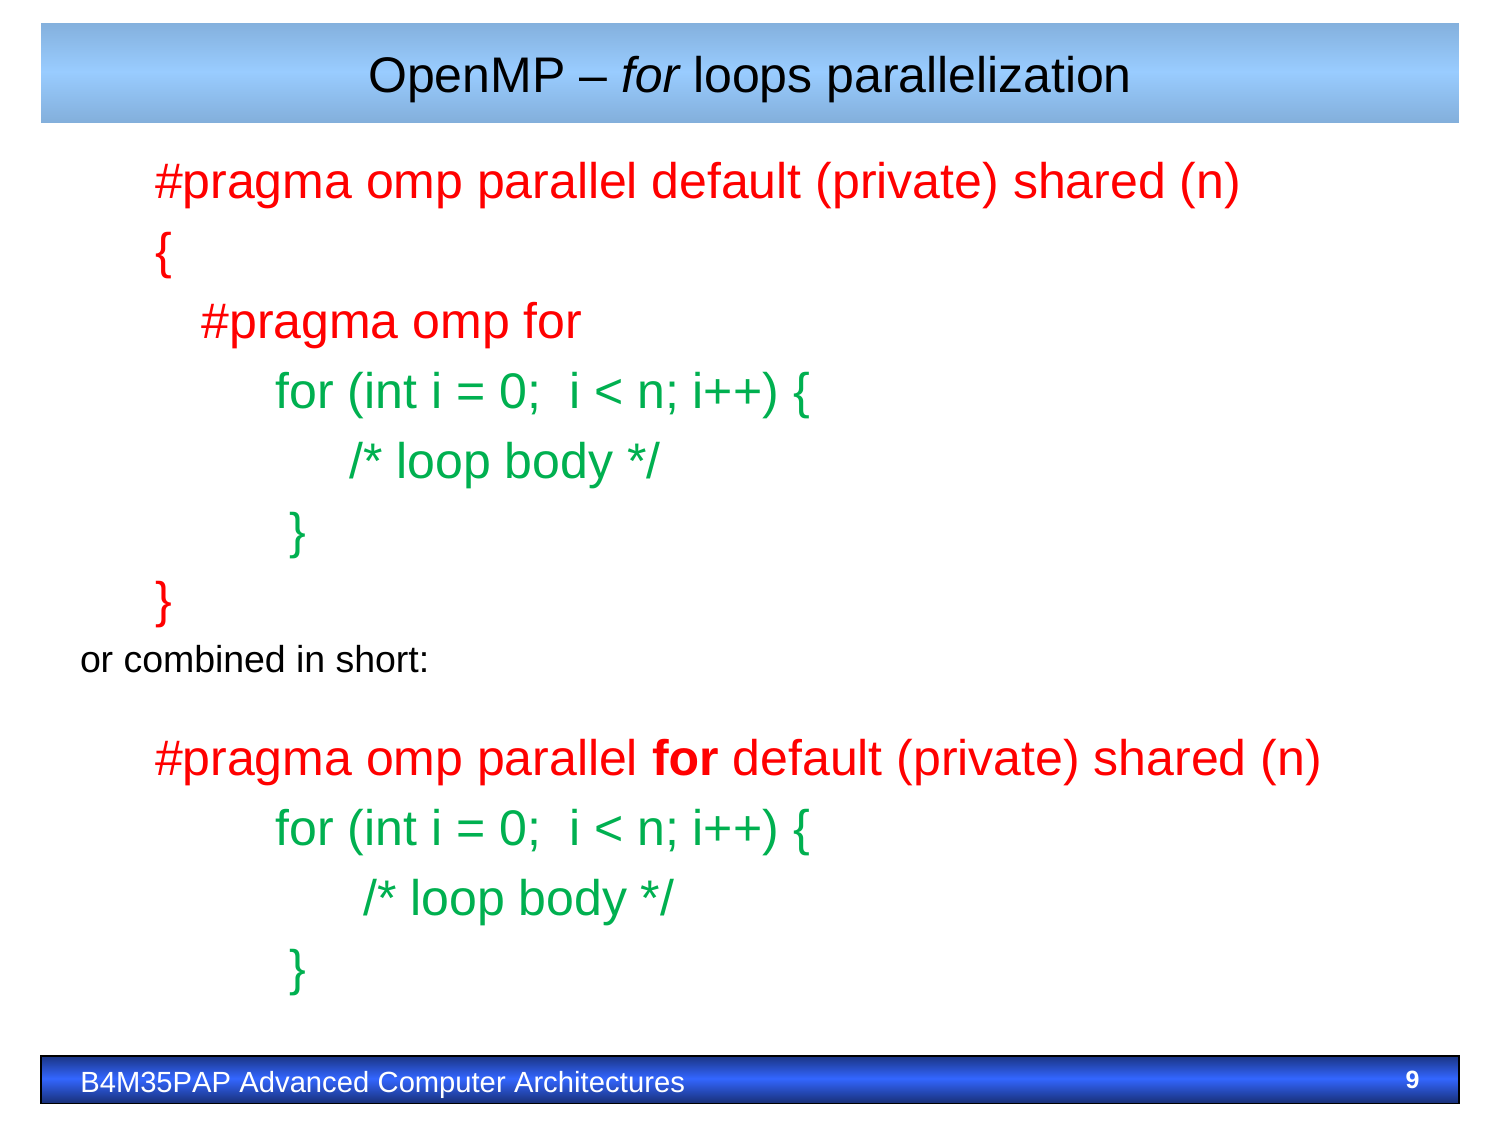

# OpenMP – for loops parallelization
#pragma omp parallel default (private) shared (n)
{
	#pragma omp for
		for (int i = 0; i < n; i++) {
			/* loop body */
		 }
}
or combined in short:
#pragma omp parallel for default (private) shared (n)
		for (int i = 0; i < n; i++) {
			 /* loop body */
		 }